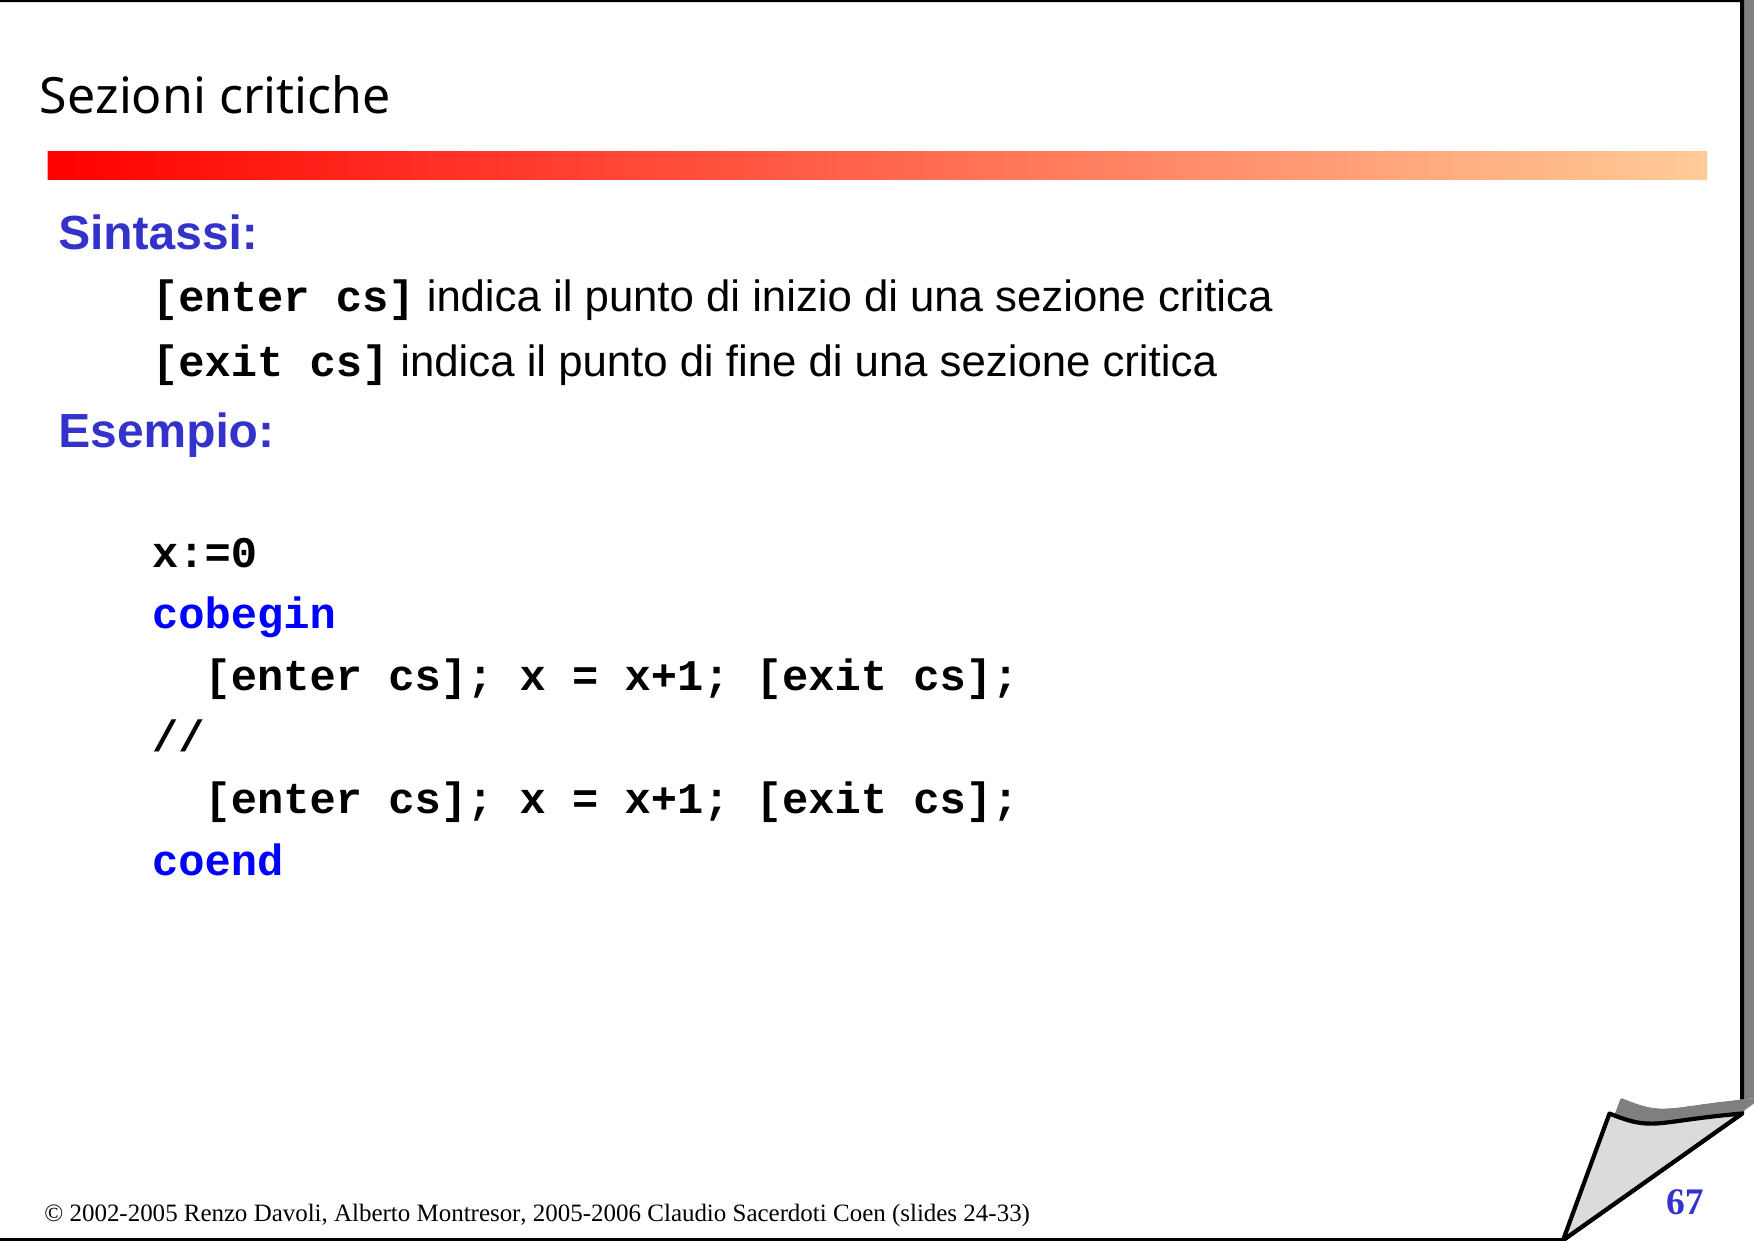

# Sezioni critiche
Sintassi:
[enter cs] indica il punto di inizio di una sezione critica
[exit cs] indica il punto di fine di una sezione critica
Esempio:
x:=0
cobegin
 [enter cs]; x = x+1; [exit cs];
//
 [enter cs]; x = x+1; [exit cs];
coend